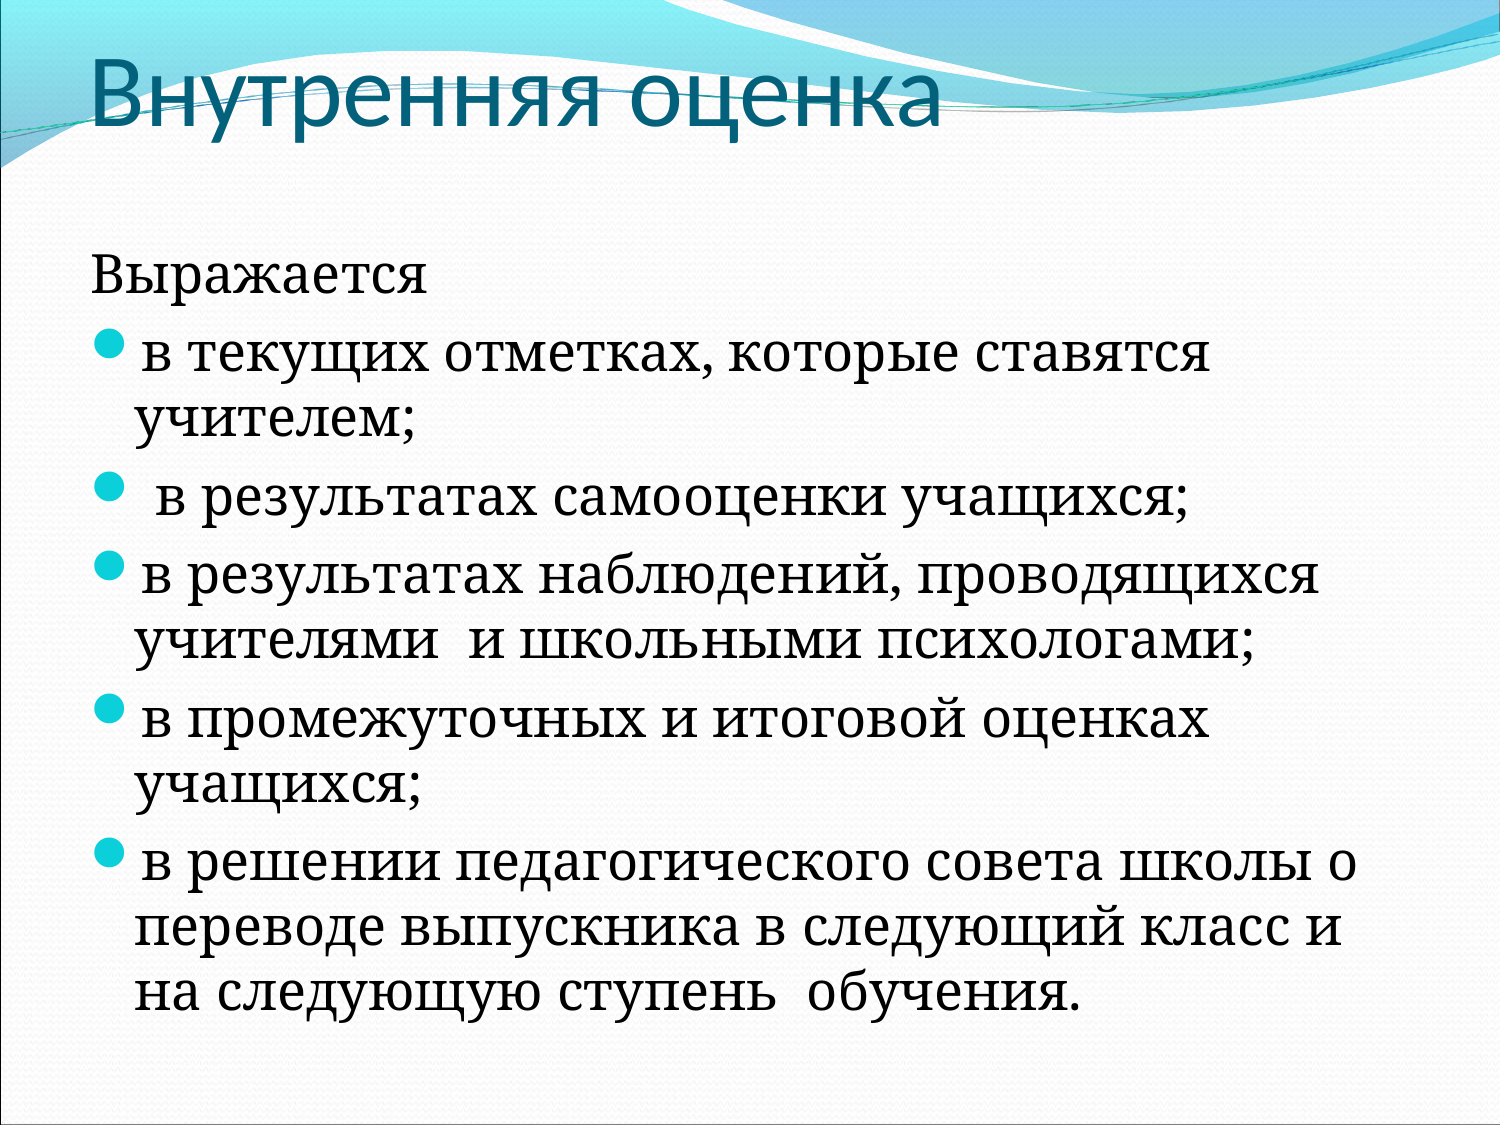

# Внутренняя оценка
Выражается
в текущих отметках, которые ставятся учителем;
 в результатах самооценки учащихся;
в результатах наблюдений, проводящихся учителями и школьными психологами;
в промежуточных и итоговой оценках учащихся;
в решении педагогического совета школы о переводе выпускника в следующий класс и на следующую ступень обучения.